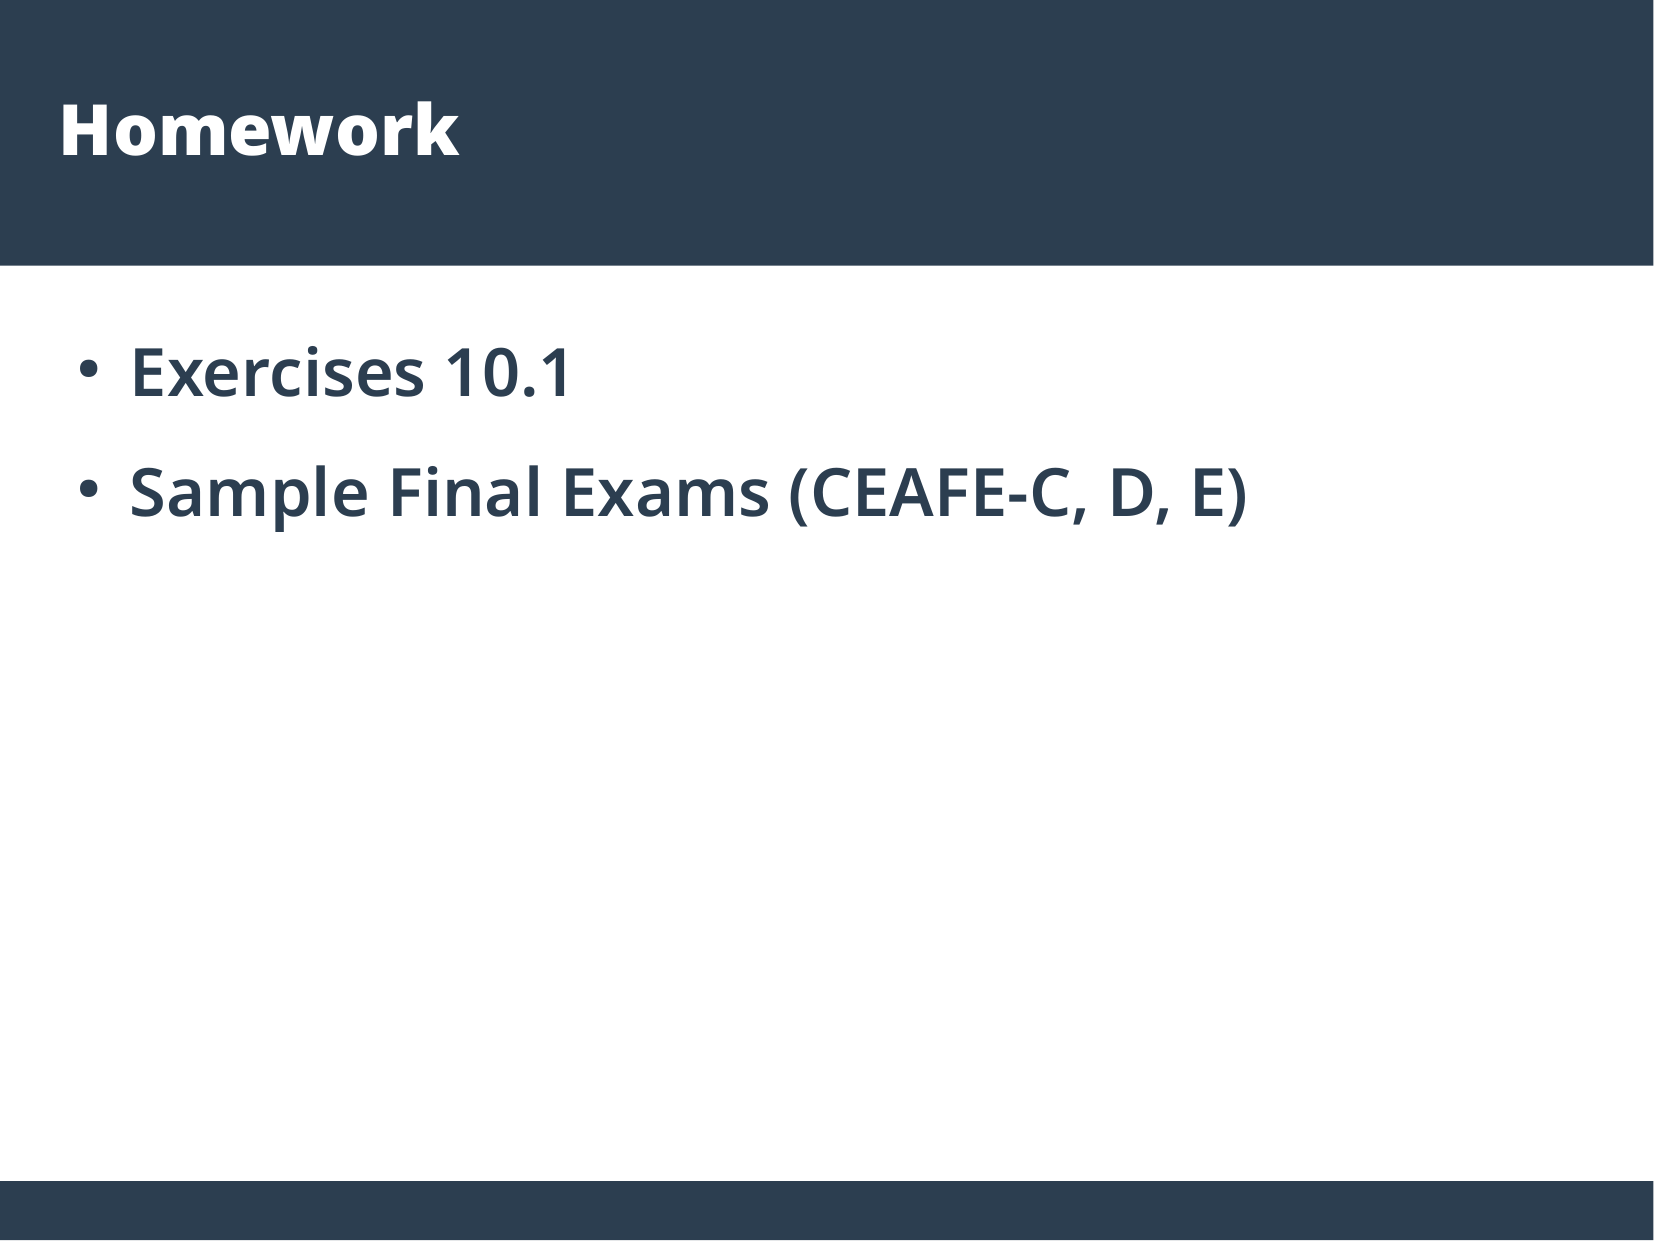

# Homework
Exercises 10.1
Sample Final Exams (CEAFE-C, D, E)